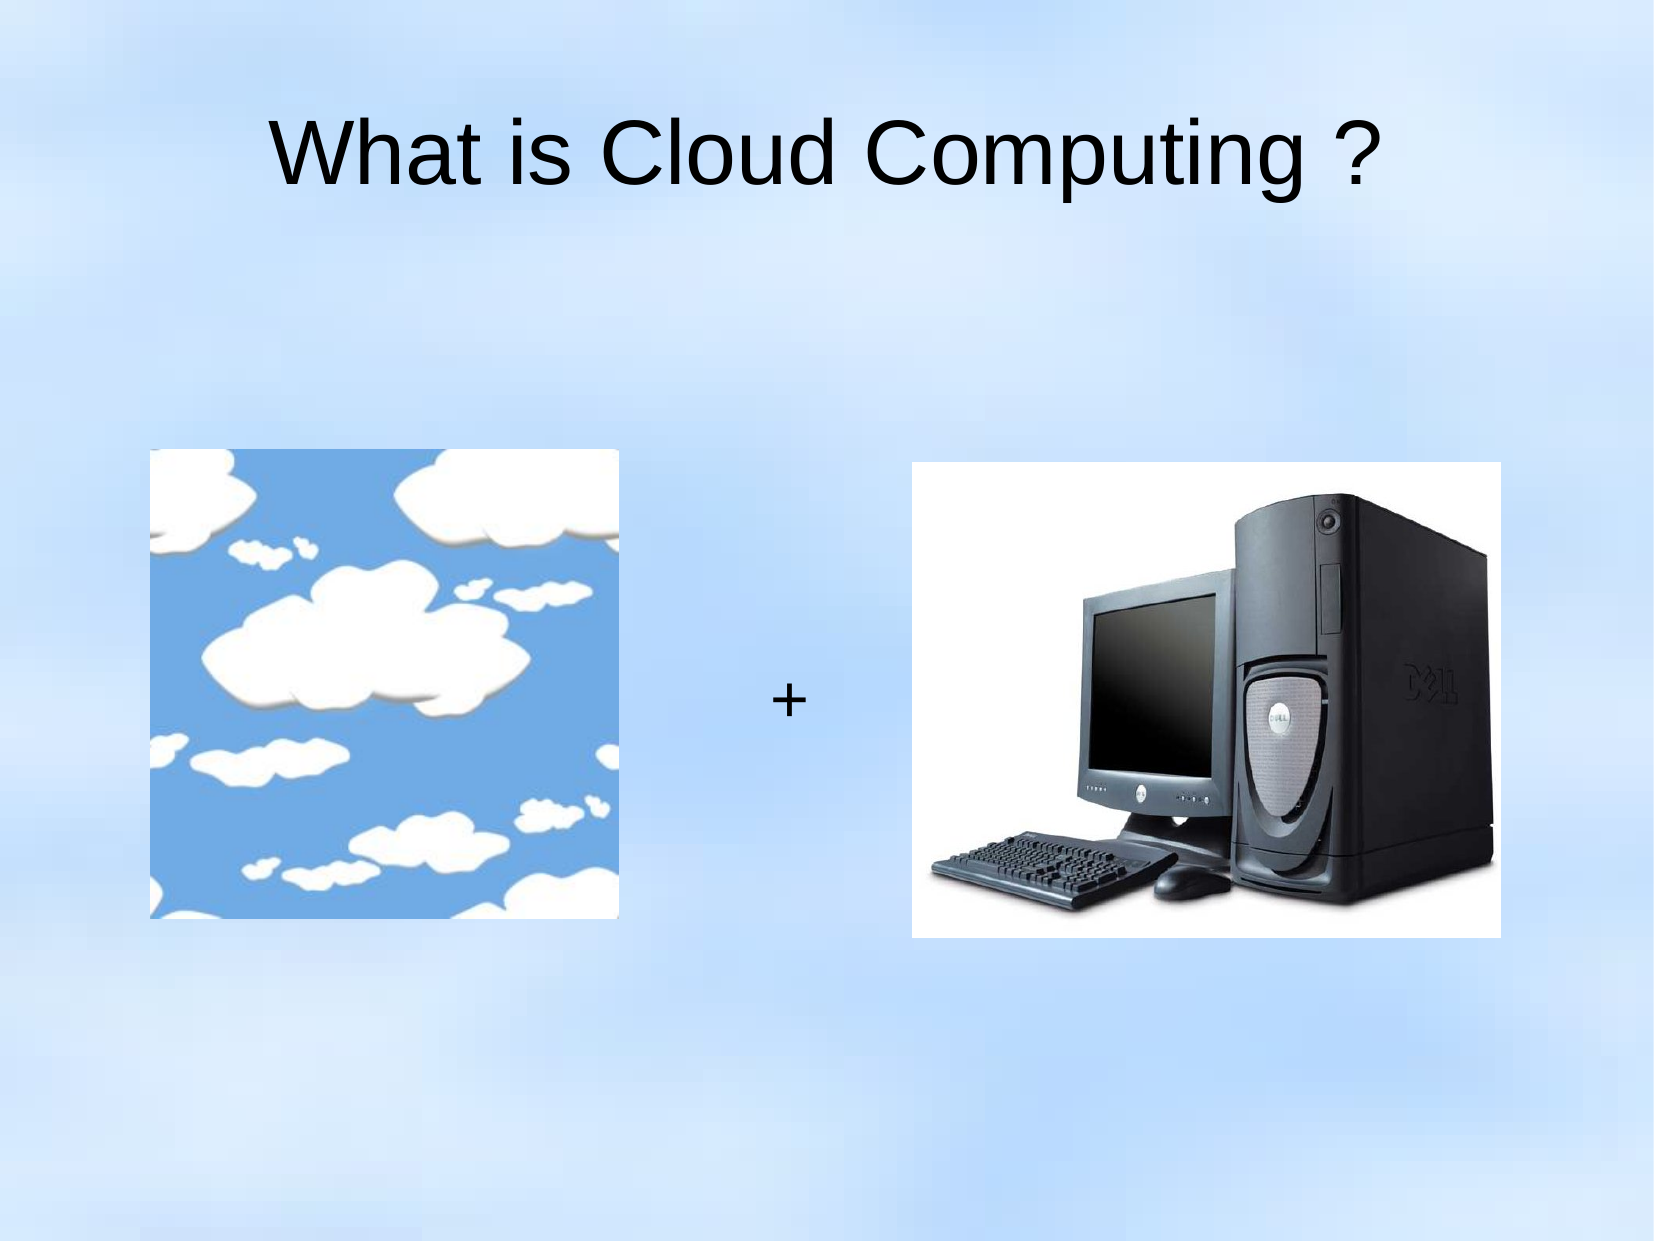

# What is Cloud Computing ?
+